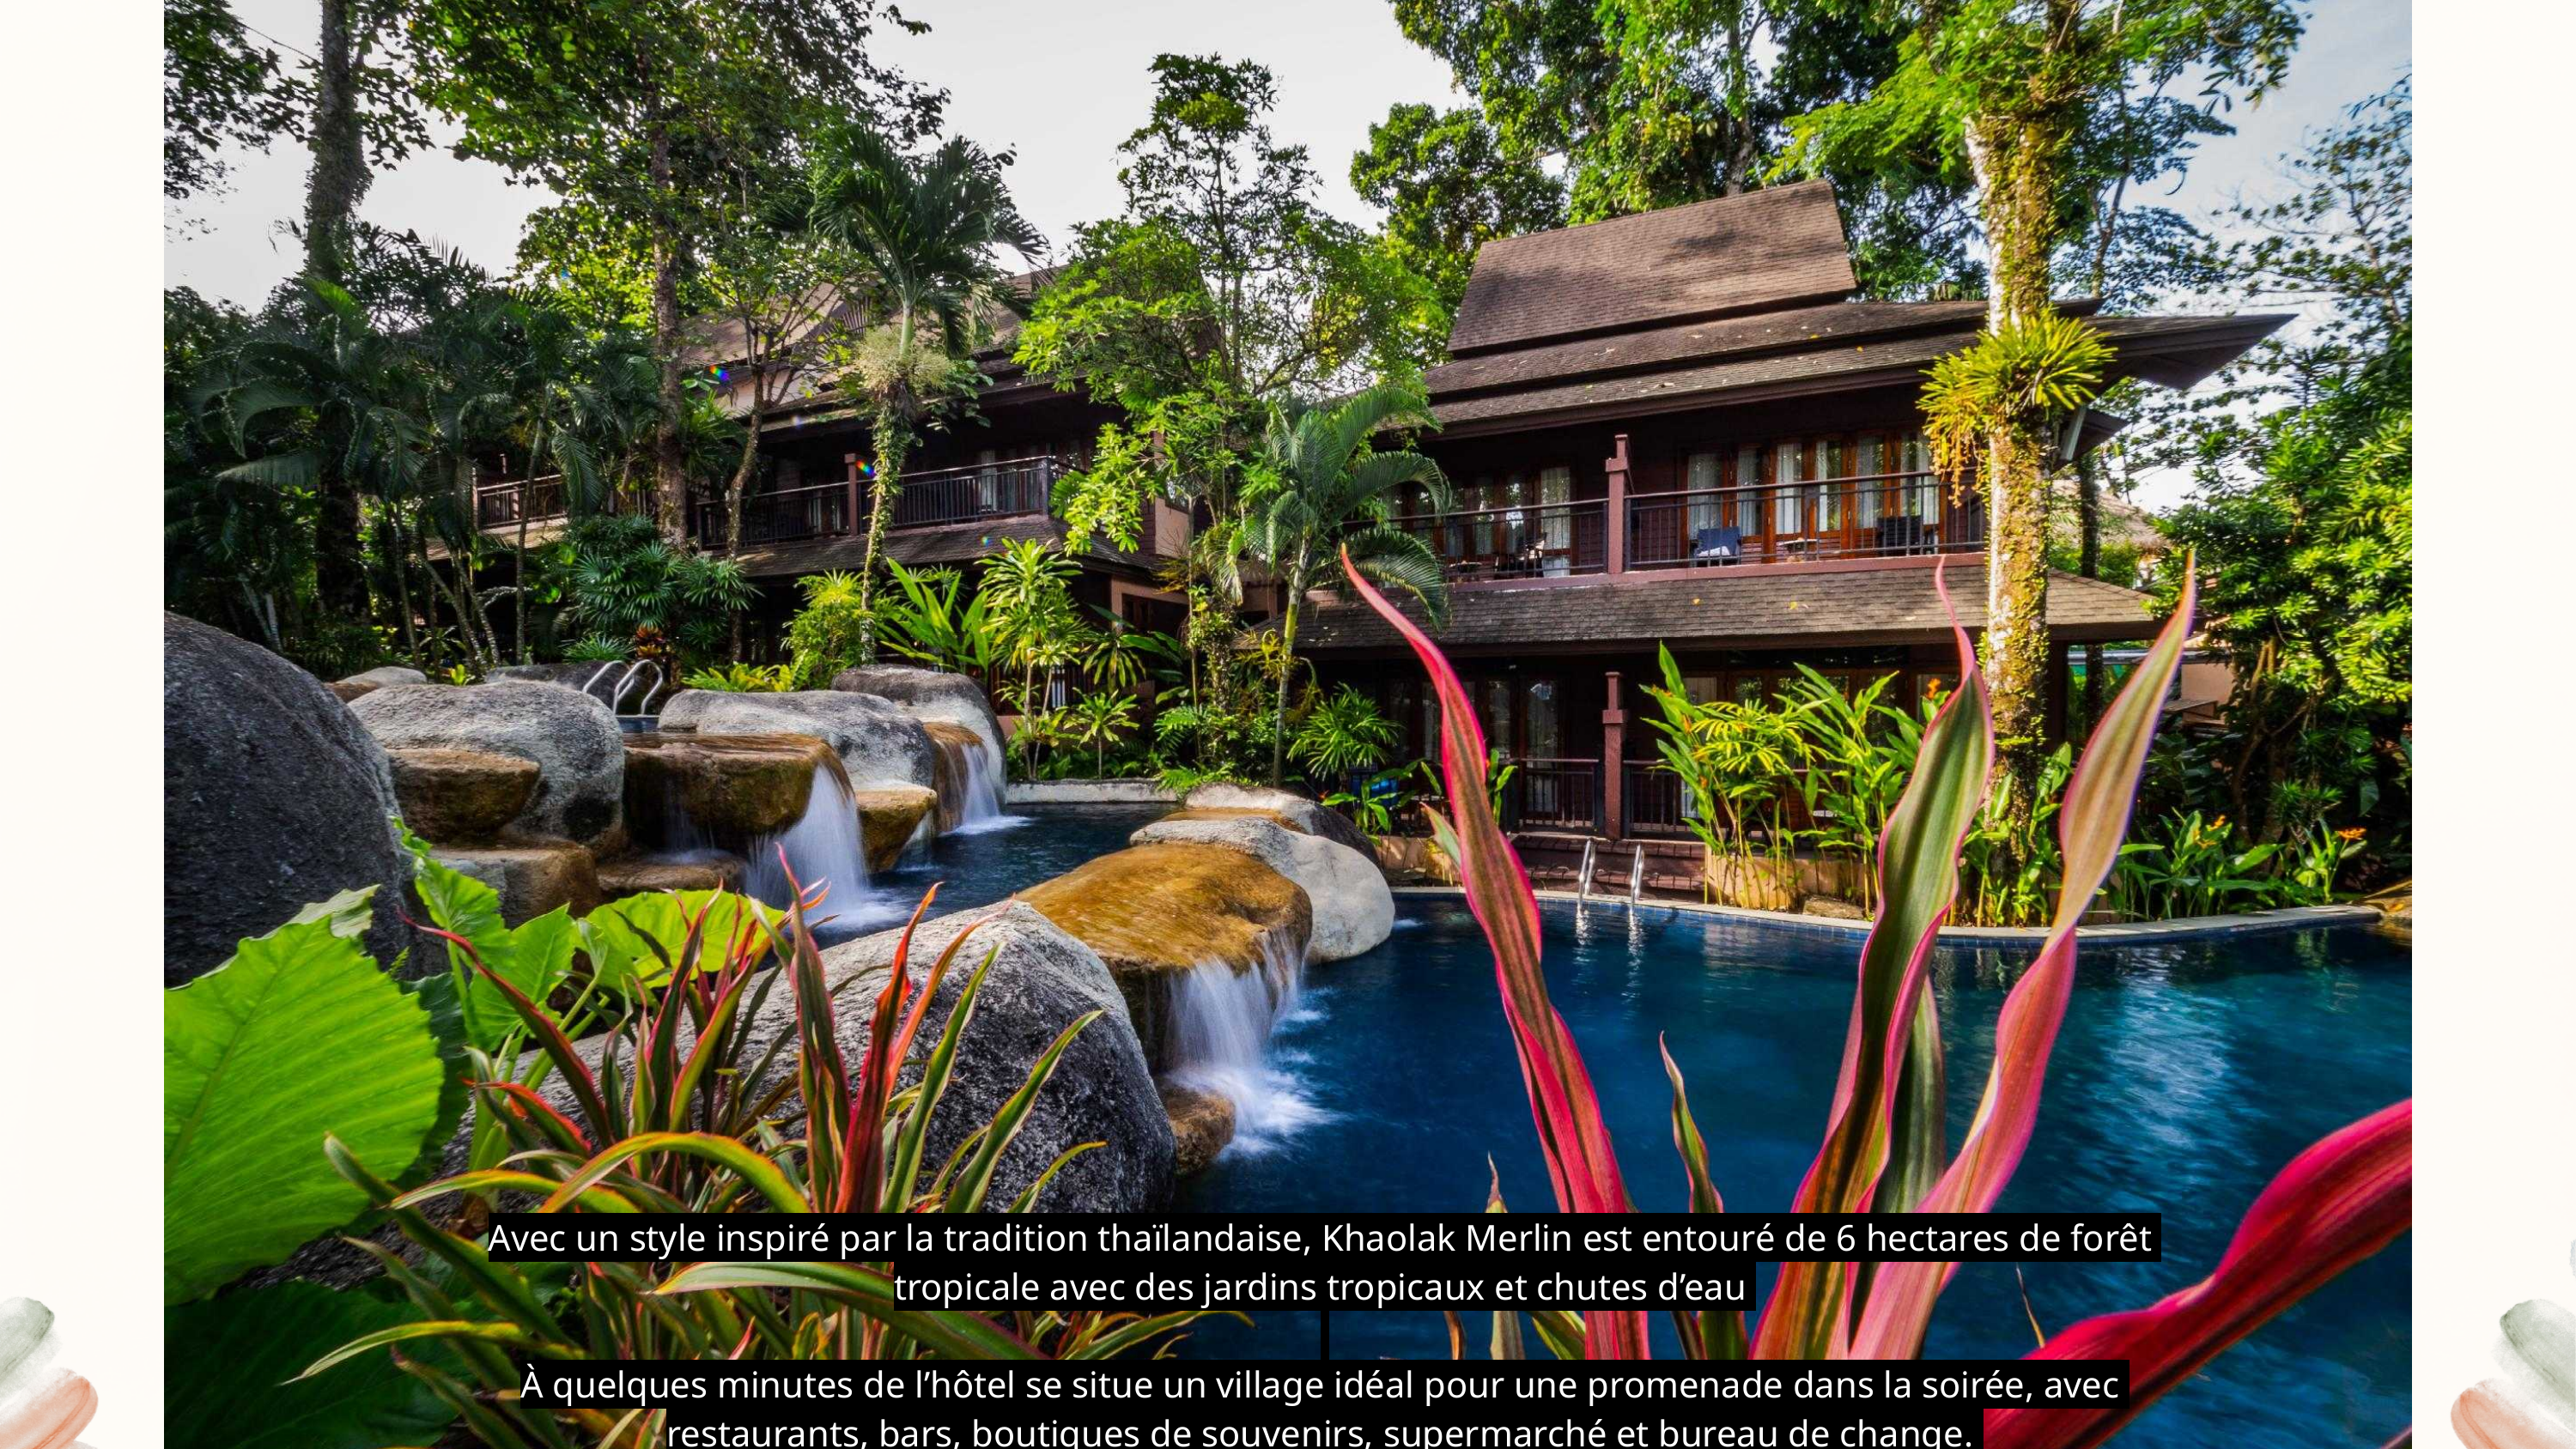

Avec un style inspiré par la tradition thaïlandaise, Khaolak Merlin est entouré de 6 hectares de forêt
tropicale avec des jardins tropicaux et chutes d’eau
À quelques minutes de l’hôtel se situe un village idéal pour une promenade dans la soirée, avec
restaurants, bars, boutiques de souvenirs, supermarché et bureau de change.
Il y a aussi des restaurants de fruits de mer locaux et bars de plage.